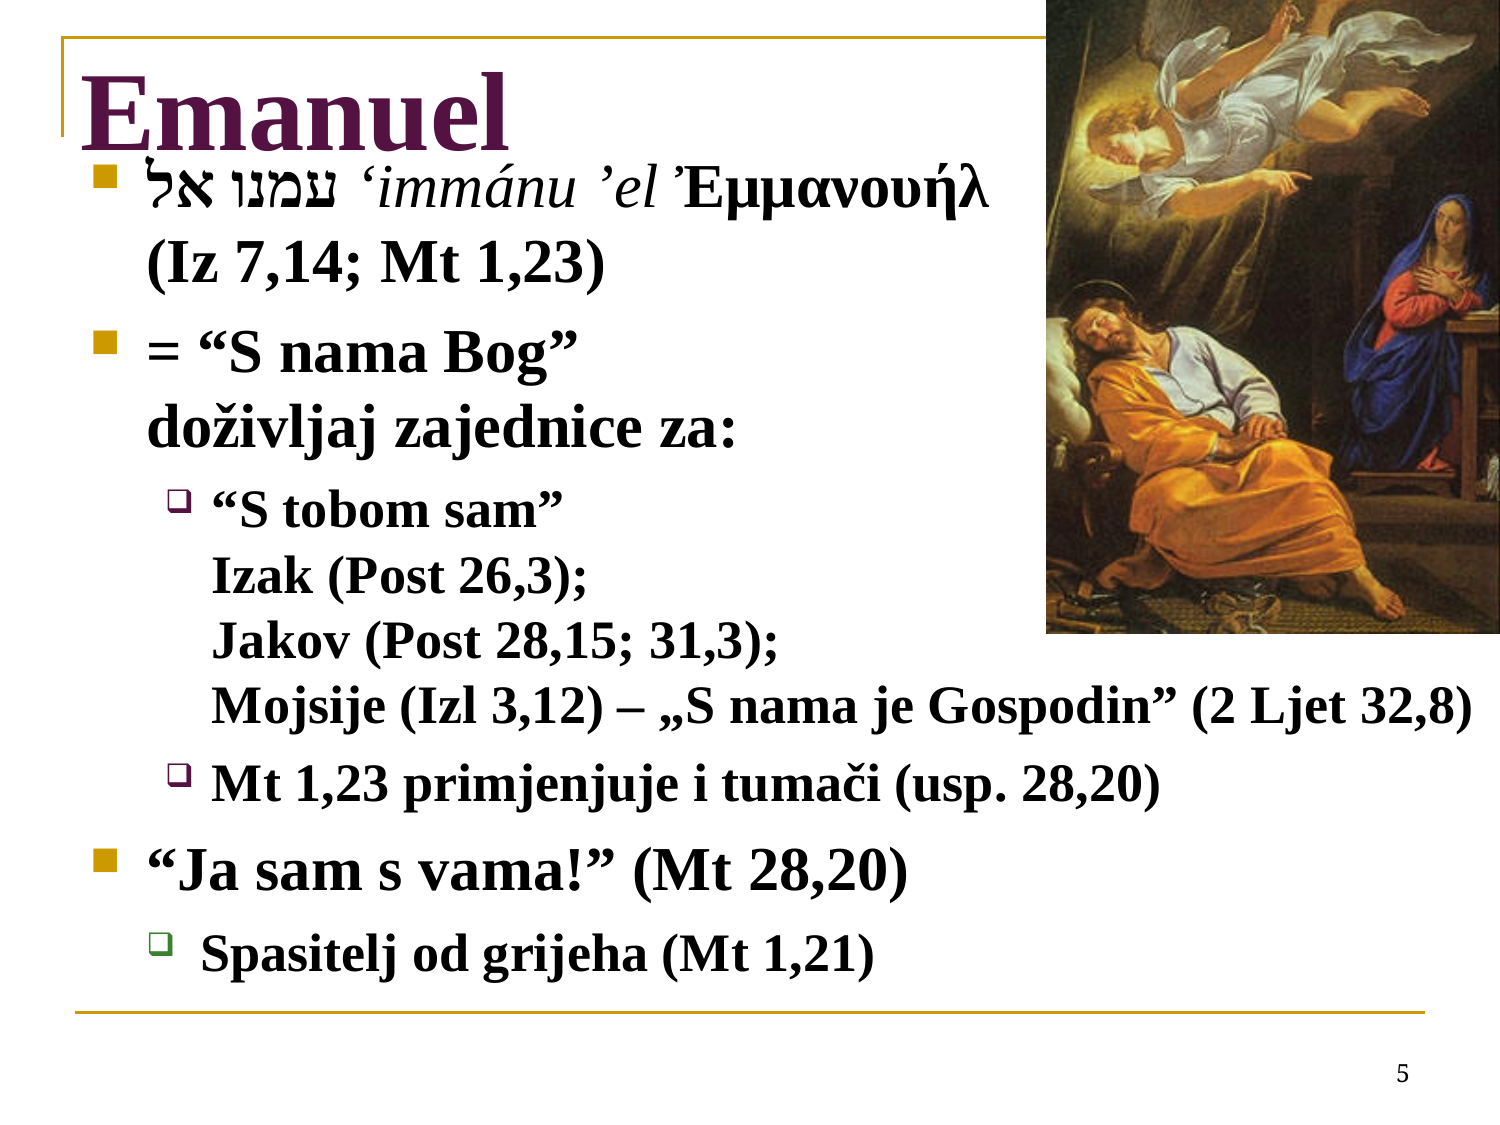

# Emanuel
עמנו אל ‘immánu ’el Ἐμμανουήλ
(Iz 7,14; Mt 1,23)
= “S nama Bog”
doživljaj zajednice za:
“S tobom sam”
Izak (Post 26,3);
Jakov (Post 28,15; 31,3);
Mojsije (Izl 3,12) – „S nama je Gospodin” (2 Ljet 32,8)
Mt 1,23 primjenjuje i tumači (usp. 28,20)
“Ja sam s vama!” (Mt 28,20)
Spasitelj od grijeha (Mt 1,21)